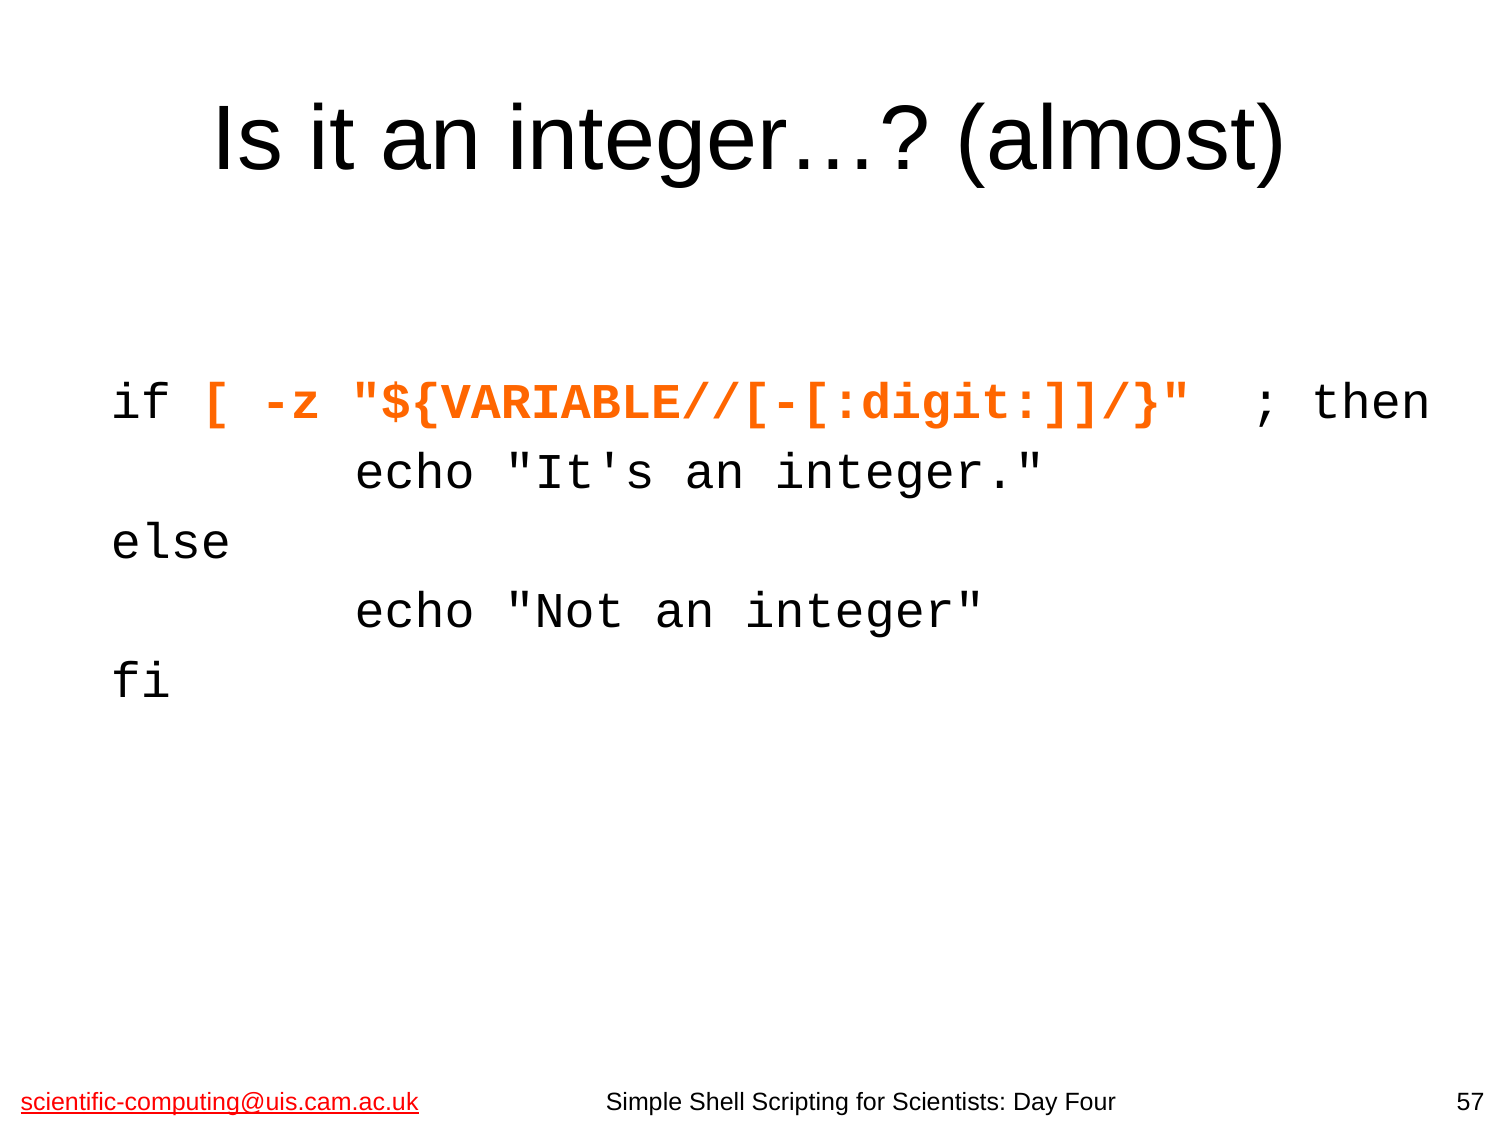

# Is it an integer…? (almost)
	if [ -z "${VARIABLE//[-[:digit:]]/}" ; then
			echo "It's an integer."
	else
			echo "Not an integer"
	fi
escience-support@ucs.cam.ac.uk	Simple Shell Scripting for Scientists: Day Three
57